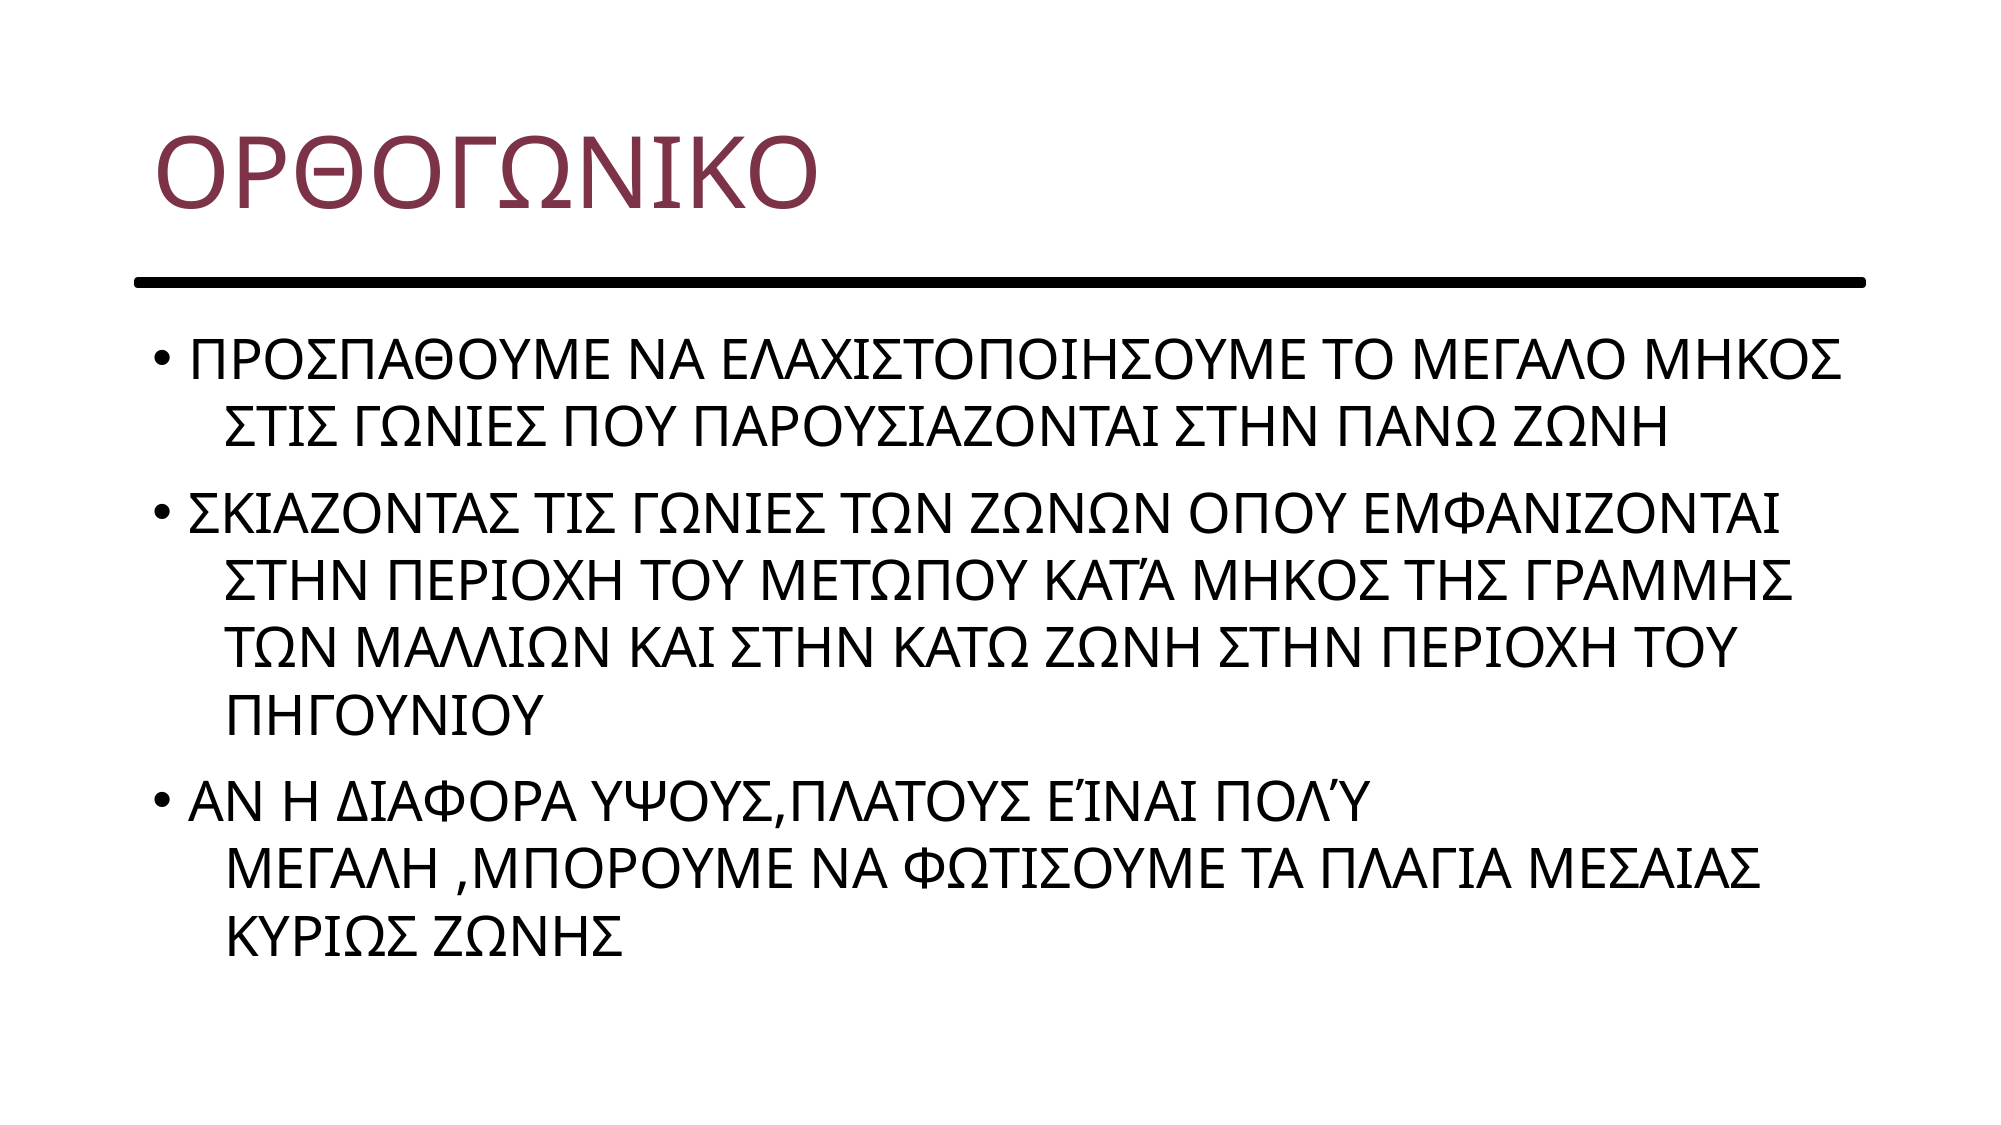

# ΟΡΘΟΓΩΝΙΚΟ
ΠΡΟΣΠΑΘΟΥΜΕ ΝΑ ΕΛΑΧΙΣΤΟΠΟΙΗΣΟΥΜΕ ΤΟ ΜΕΓΑΛΟ ΜΗΚΟΣ ΣΤΙΣ ΓΩΝΙΕΣ ΠΟΥ ΠΑΡΟΥΣΙΑΖΟΝΤΑΙ ΣΤΗΝ ΠΑΝΩ ΖΩΝΗ
ΣΚΙΑΖΟΝΤΑΣ ΤΙΣ ΓΩΝΙΕΣ ΤΩΝ ΖΩΝΩΝ ΟΠΟΥ ΕΜΦΑΝΙΖΟΝΤΑΙ ΣΤΗΝ ΠΕΡΙΟΧΗ ΤΟΥ ΜΕΤΩΠΟΥ ΚΑΤΆ ΜΗΚΟΣ ΤΗΣ ΓΡΑΜΜΗΣ ΤΩΝ ΜΑΛΛΙΩΝ ΚΑΙ ΣΤΗΝ ΚΑΤΩ ΖΩΝΗ ΣΤΗΝ ΠΕΡΙΟΧΗ ΤΟΥ ΠΗΓΟΥΝΙΟΥ
ΑΝ Η ΔΙΑΦΟΡΑ ΥΨΟΥΣ,ΠΛΑΤΟΥΣ ΕΊΝΑΙ ΠΟΛΎ ΜΕΓΑΛΗ ,ΜΠΟΡΟΥΜΕ ΝΑ ΦΩΤΙΣΟΥΜΕ ΤΑ ΠΛΑΓΙΑ ΜΕΣΑΙΑΣ ΚΥΡΙΩΣ ΖΩΝΗΣ